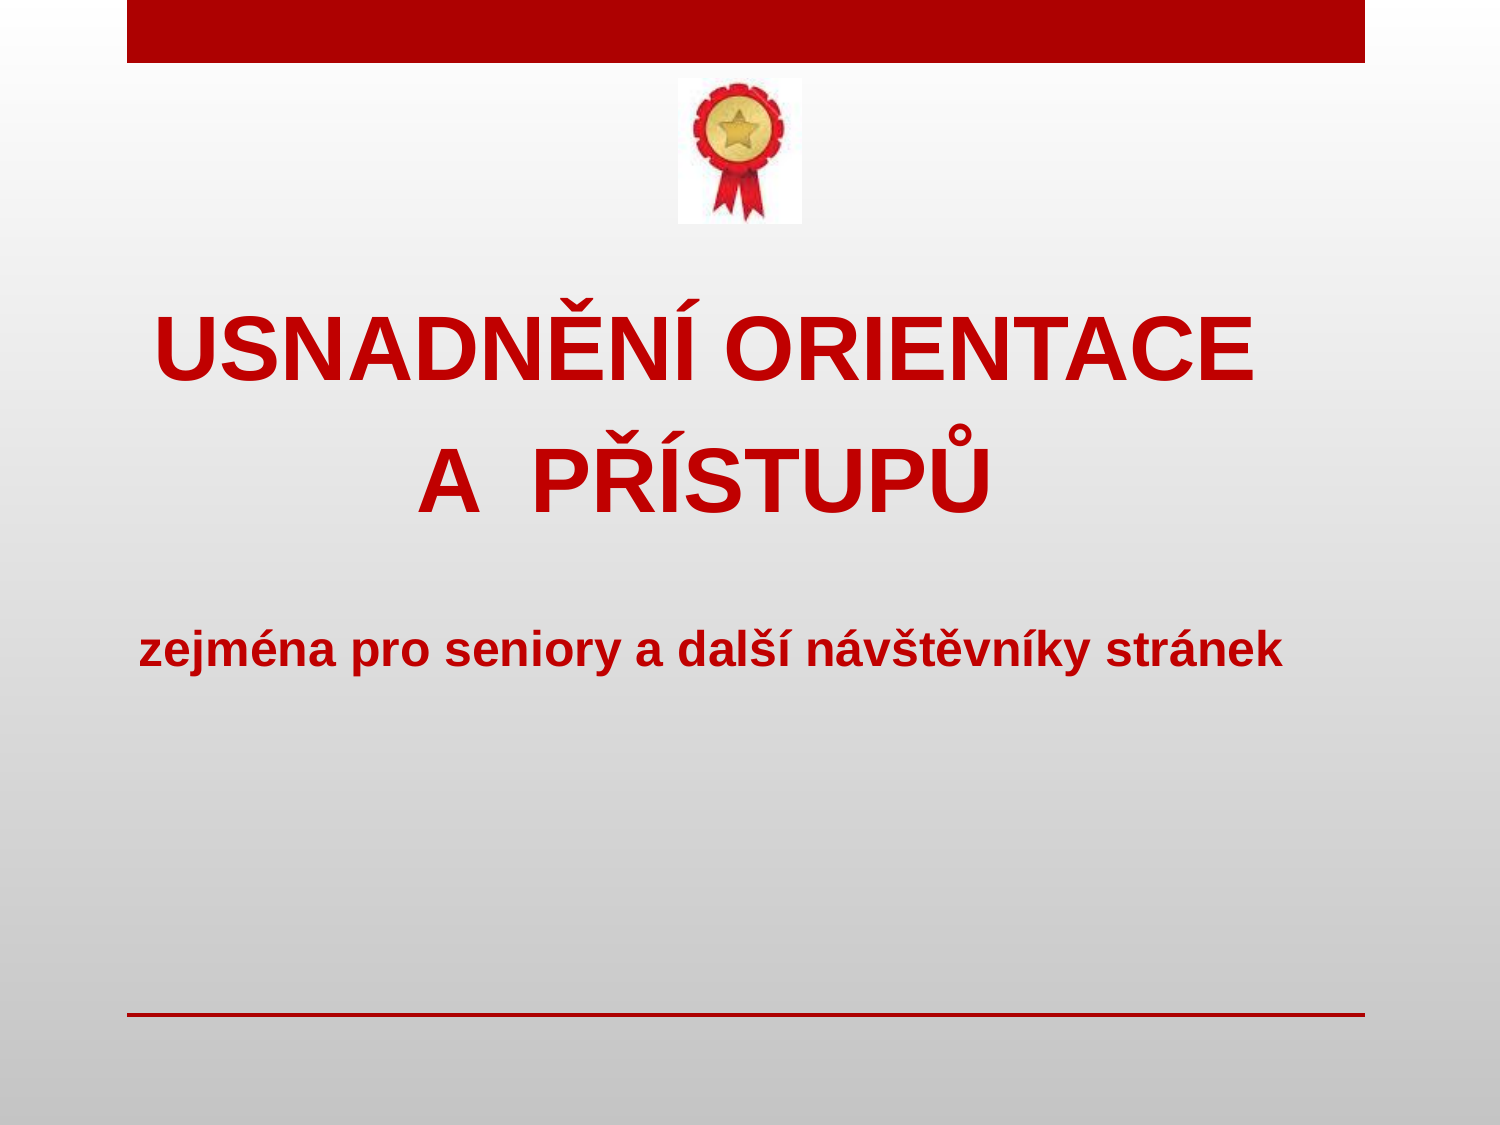

# USNADNĚNÍ ORIENTACE
A PŘÍSTUPŮ
zejména pro seniory a další návštěvníky stránek